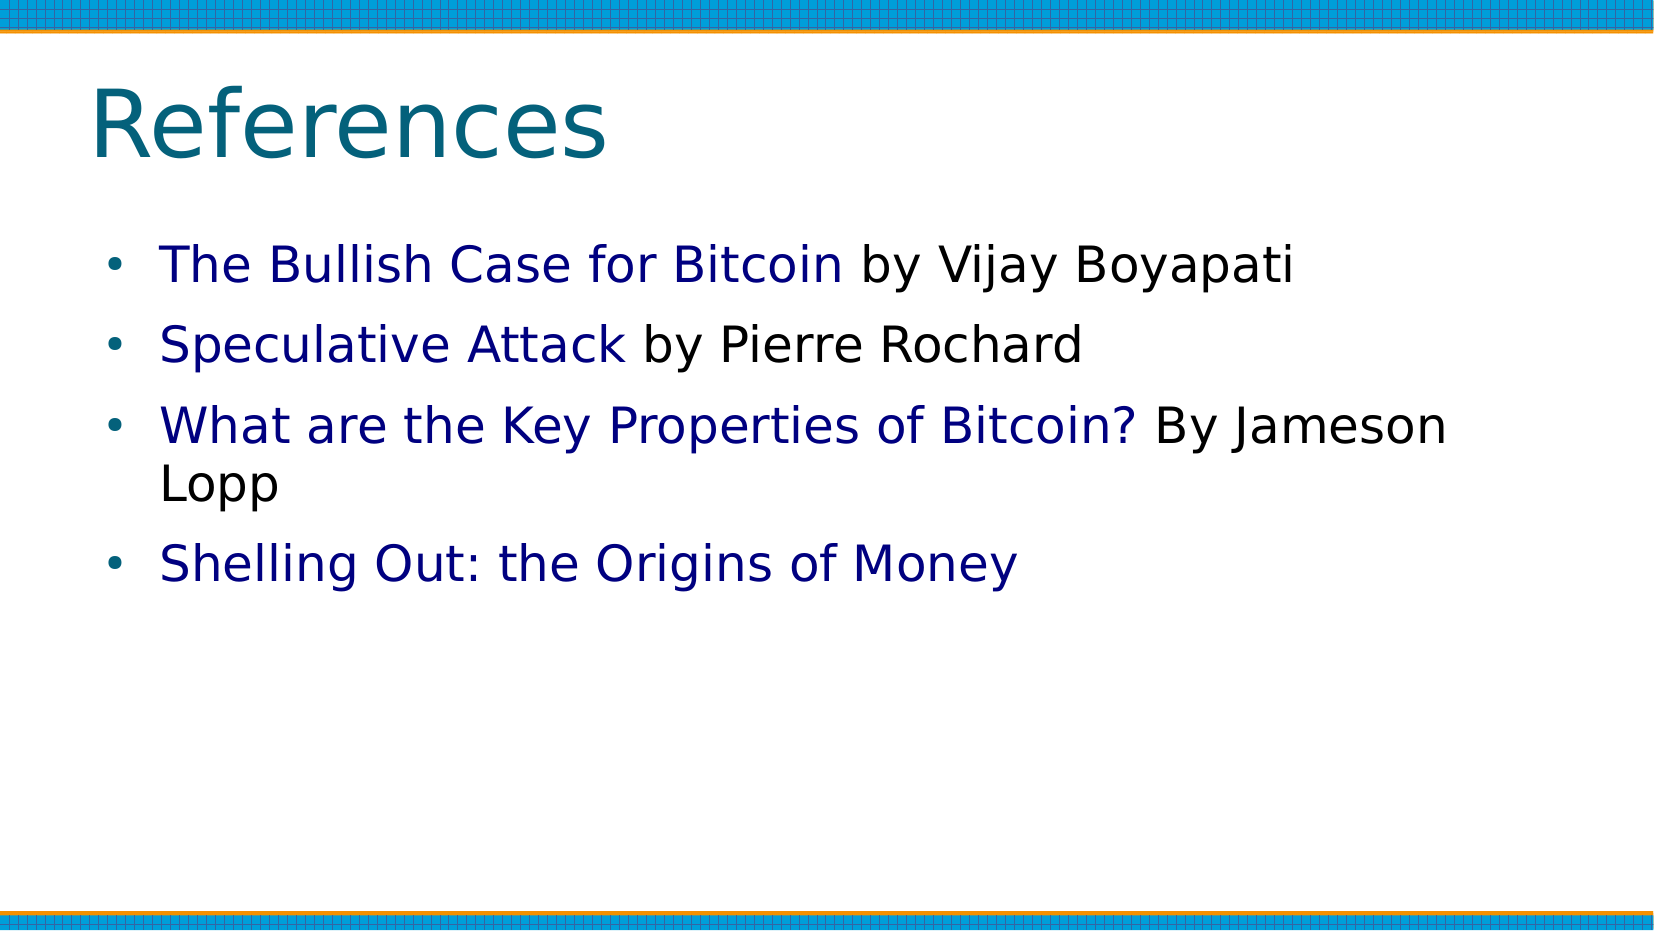

# References
The Bullish Case for Bitcoin by Vijay Boyapati
Speculative Attack by Pierre Rochard
What are the Key Properties of Bitcoin? By Jameson Lopp
Shelling Out: the Origins of Money